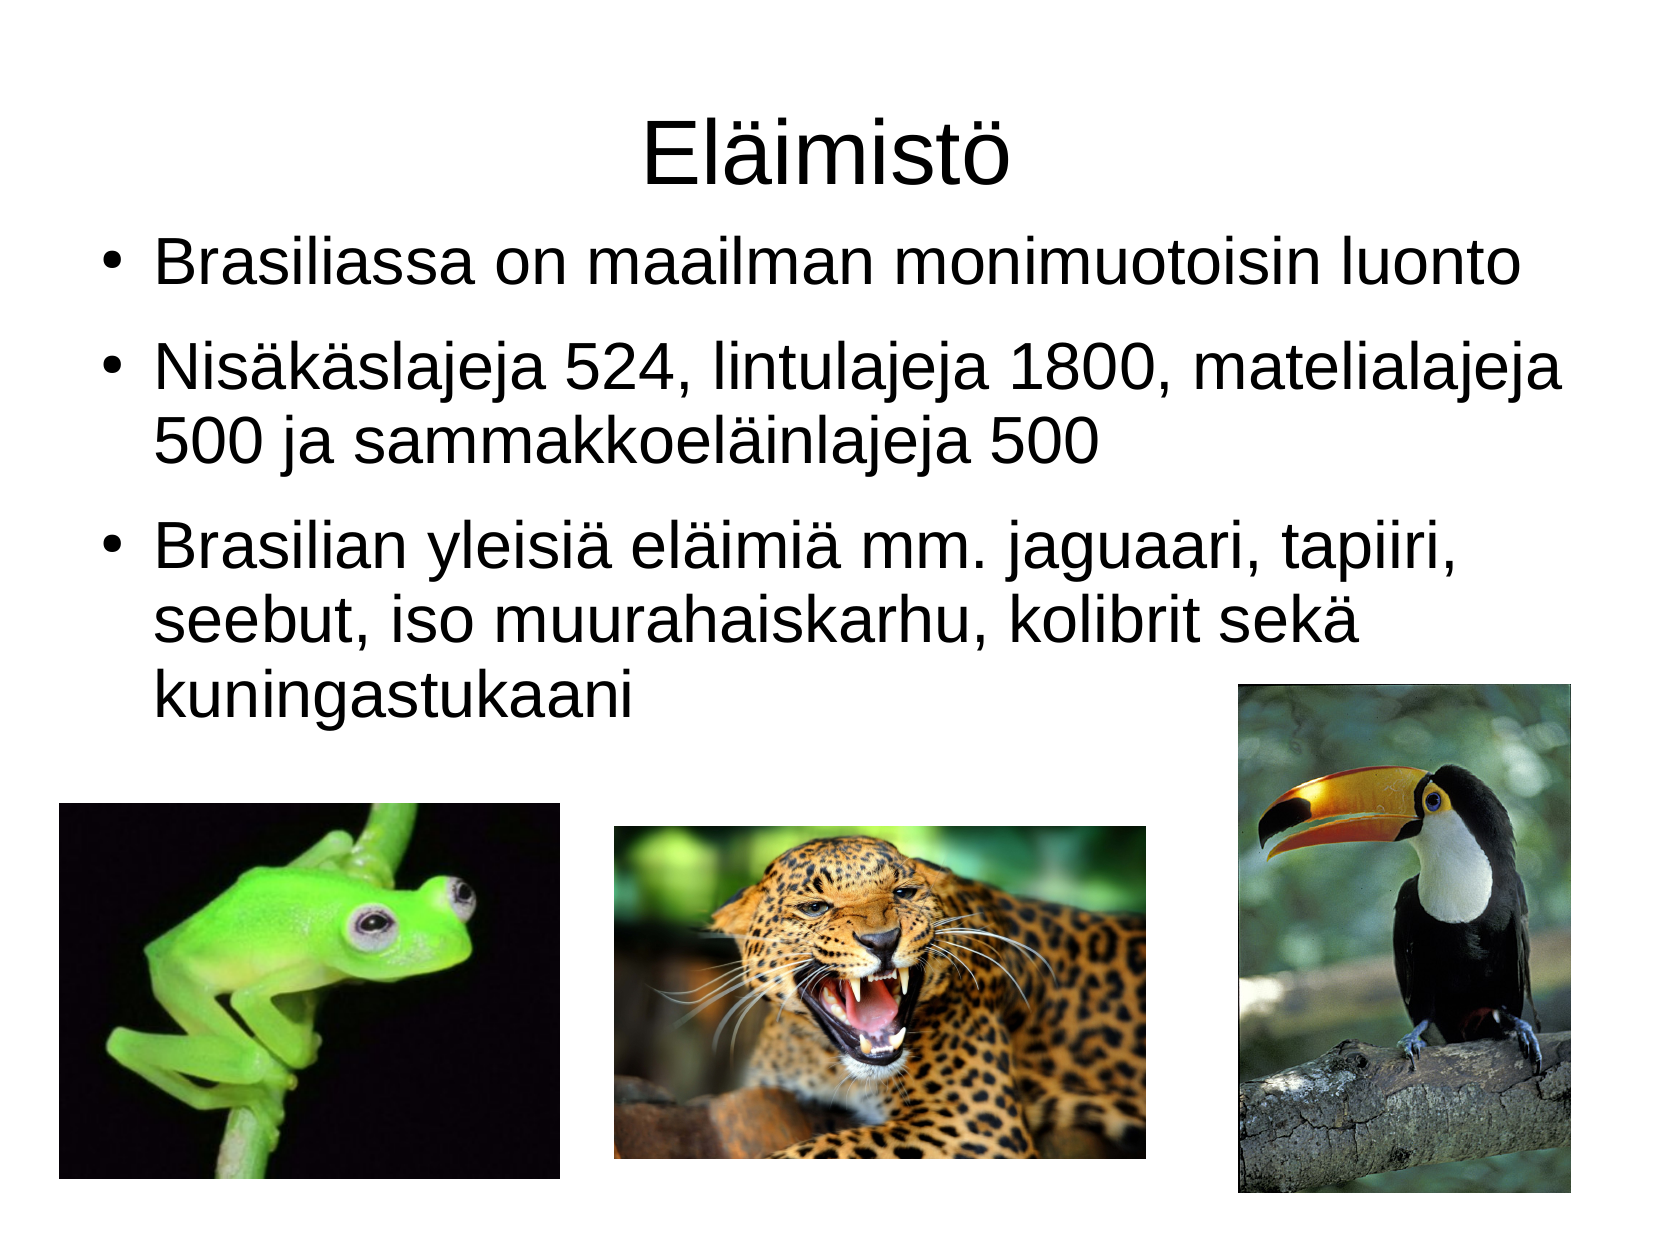

# Eläimistö
Brasiliassa on maailman monimuotoisin luonto
Nisäkäslajeja 524, lintulajeja 1800, matelialajeja 500 ja sammakkoeläinlajeja 500
Brasilian yleisiä eläimiä mm. jaguaari, tapiiri, seebut, iso muurahaiskarhu, kolibrit sekä kuningastukaani